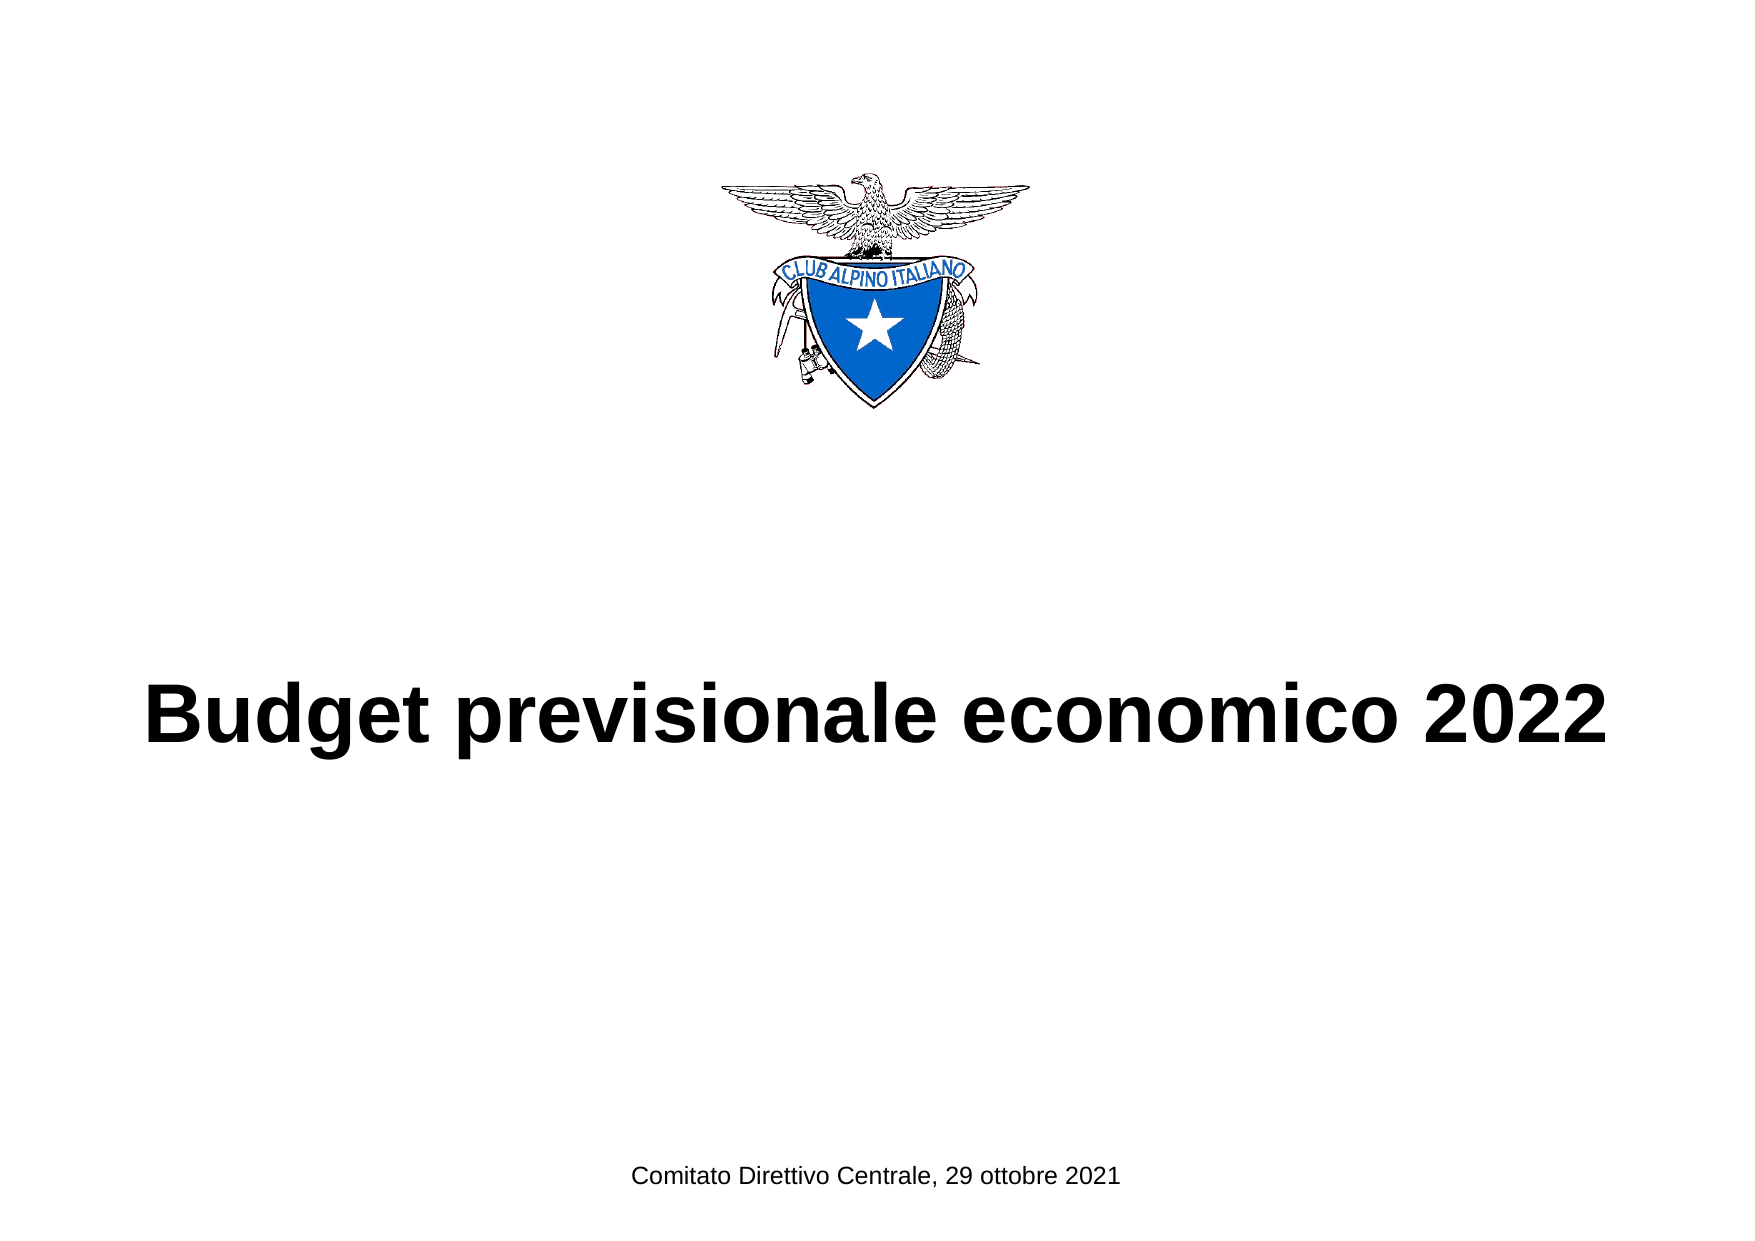

Budget previsionale economico 2022
Comitato Direttivo Centrale, 29 ottobre 2021